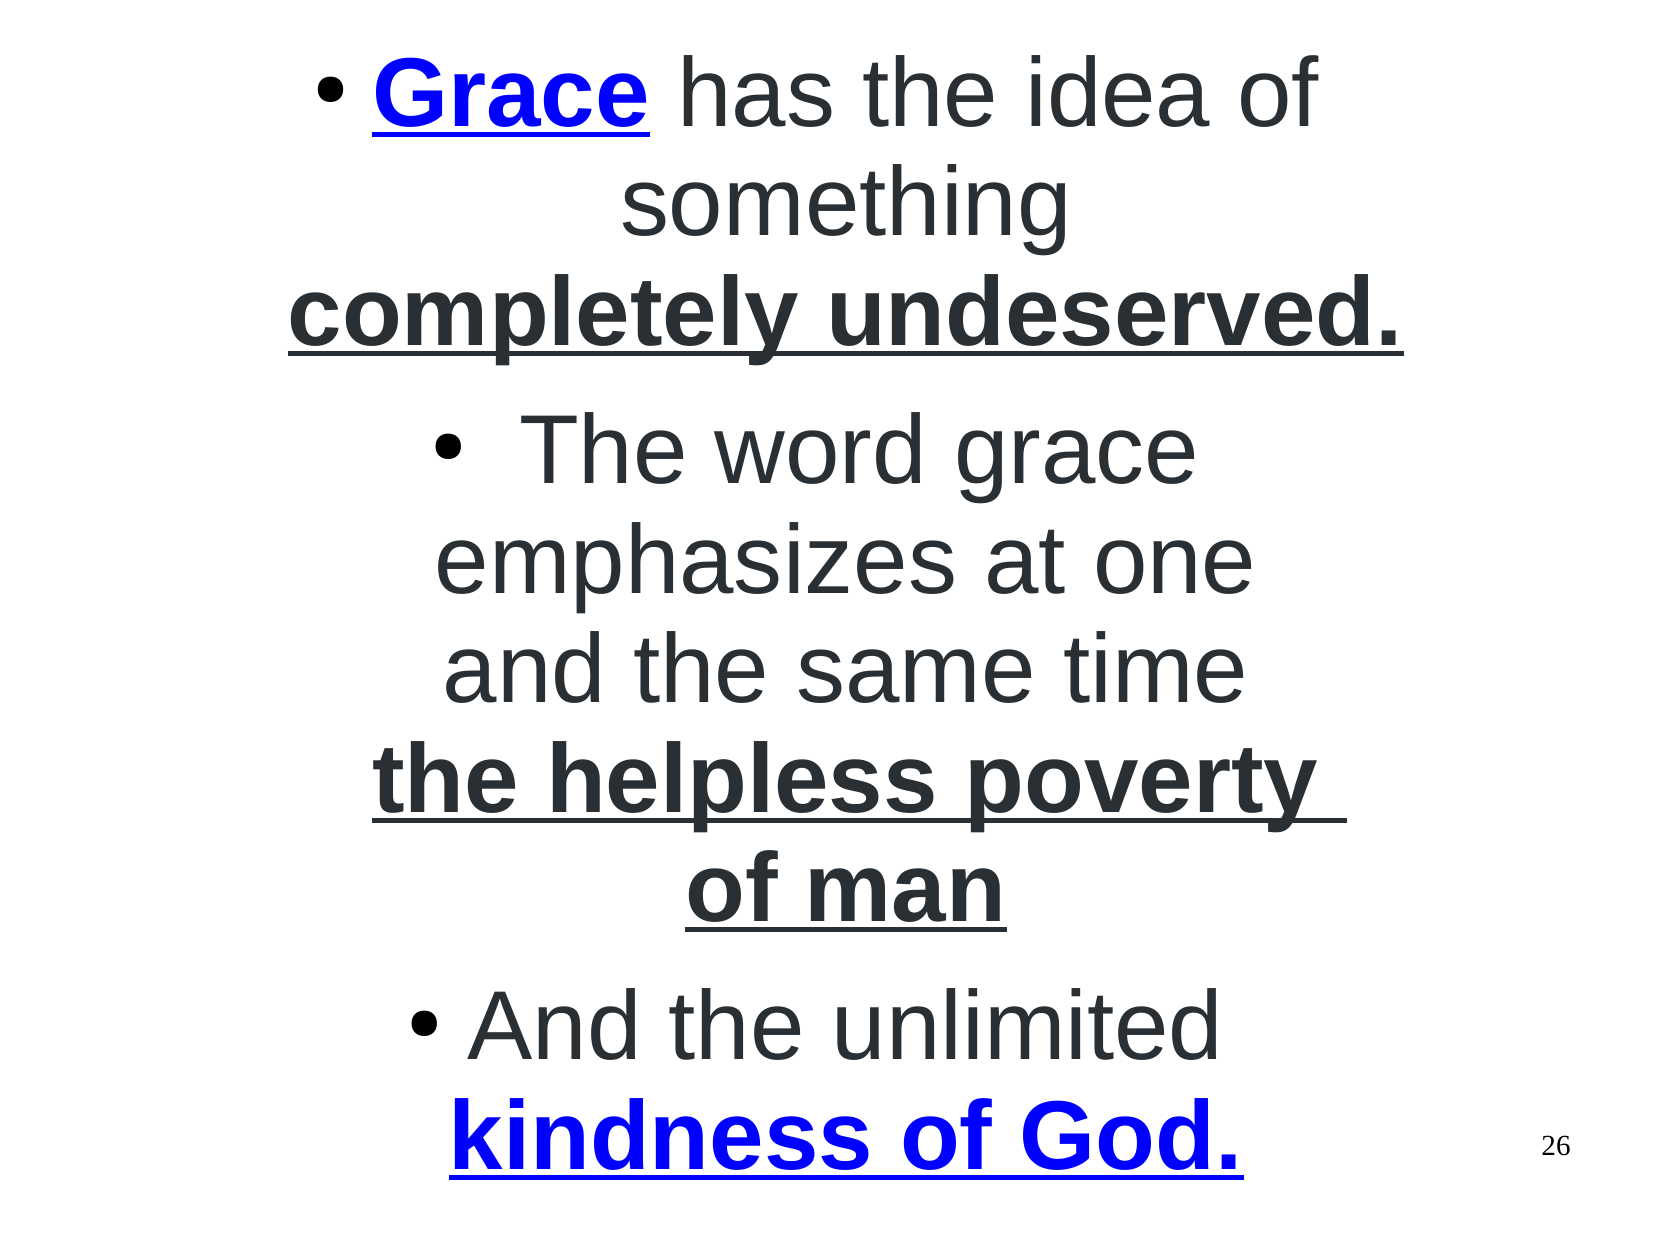

# Grace has the idea of something completely undeserved.
 The word grace
emphasizes at one
and the same time
the helpless poverty
of man
And the unlimited
kindness of God.
26